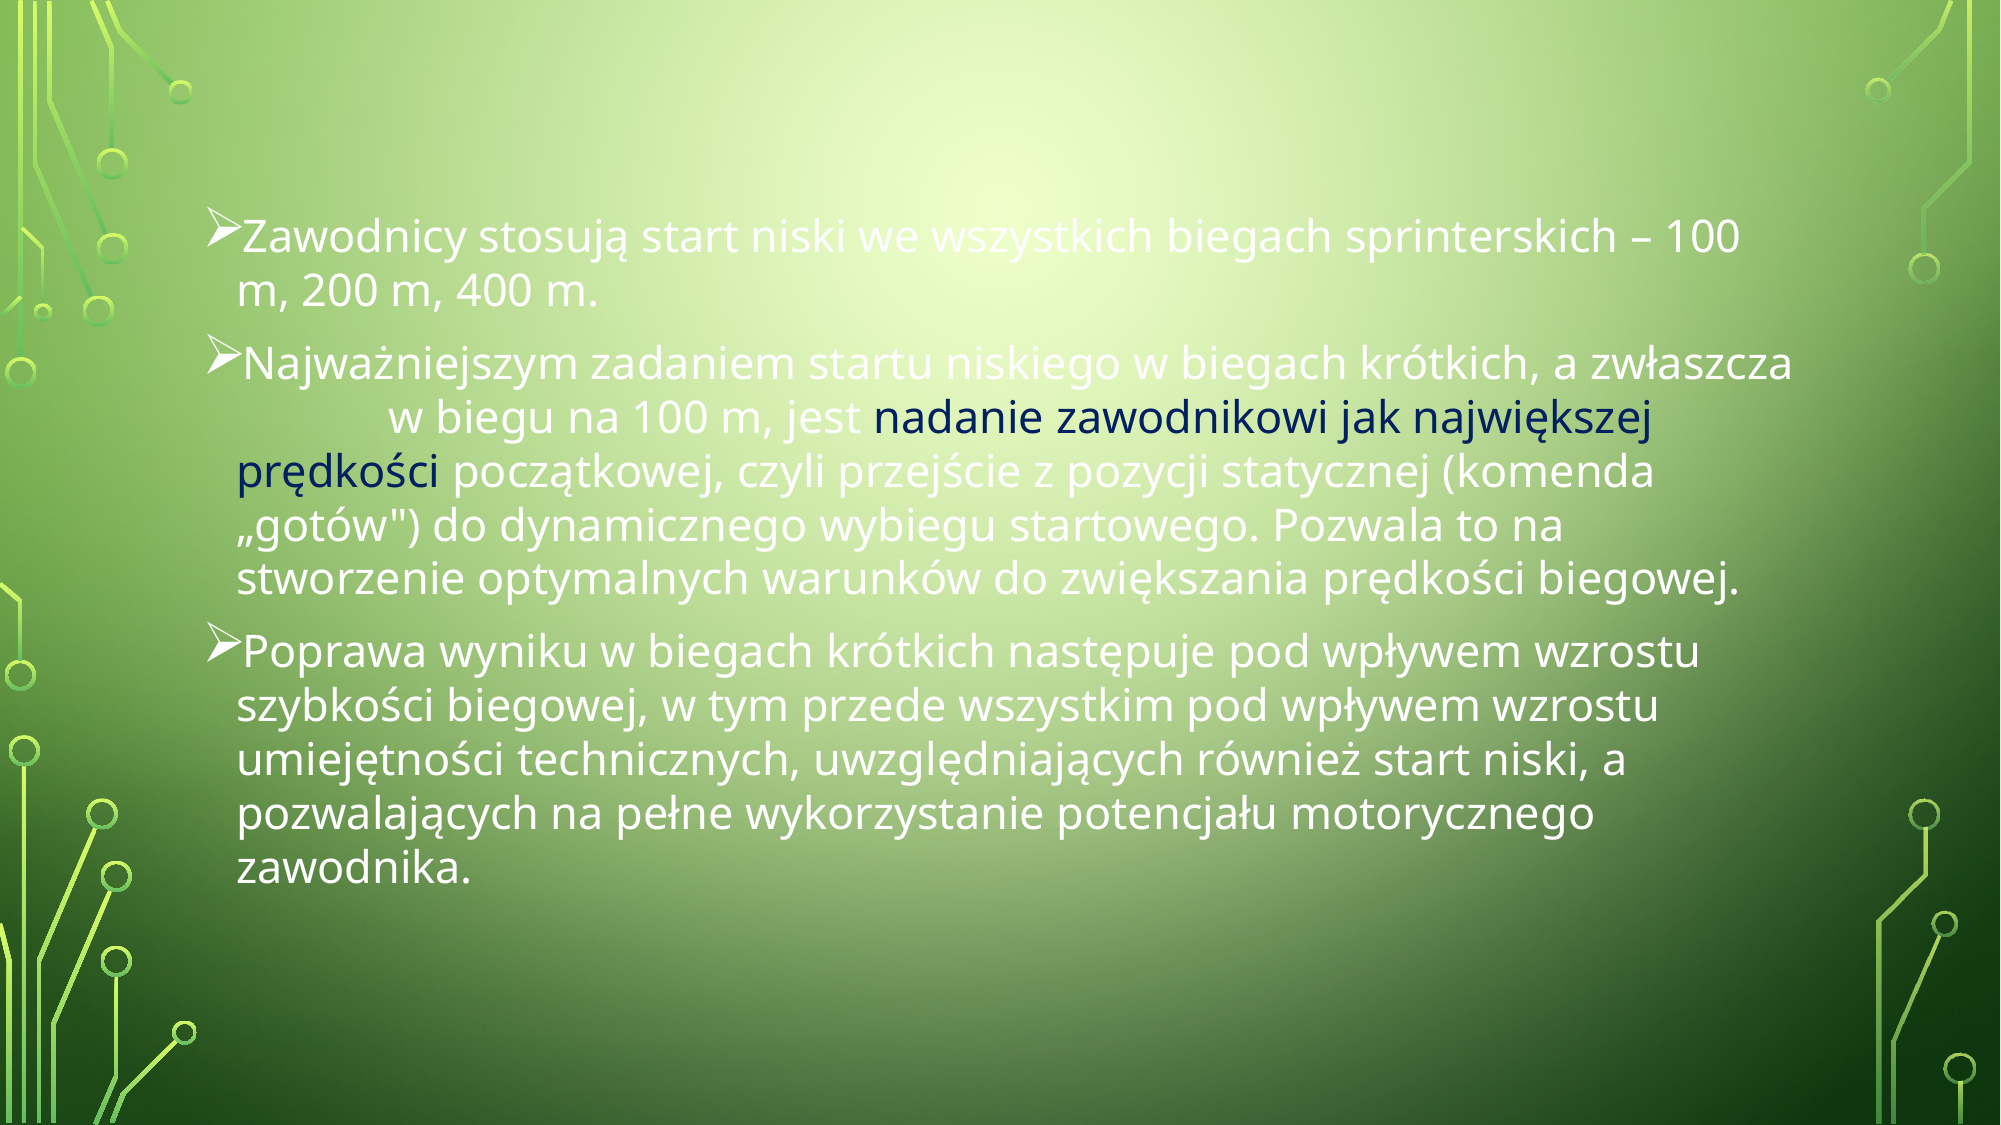

# Zawodnicy stosują start niski we wszystkich biegach sprinterskich – 100 m, 200 m, 400 m.
Najważniejszym zadaniem startu niskiego w biegach krótkich, a zwłaszcza w biegu na 100 m, jest nadanie zawodnikowi jak największej prędkości początkowej, czyli przejście z pozycji statycznej (komenda „gotów") do dynamicznego wybiegu startowego. Pozwala to na stworzenie optymalnych warunków do zwiększania prędkości biegowej.
Poprawa wyniku w biegach krótkich następuje pod wpływem wzrostu szybkości biegowej, w tym przede wszystkim pod wpływem wzrostu umiejętności technicznych, uwzględniających również start niski, a pozwalających na pełne wykorzystanie potencjału motorycznego zawodnika.